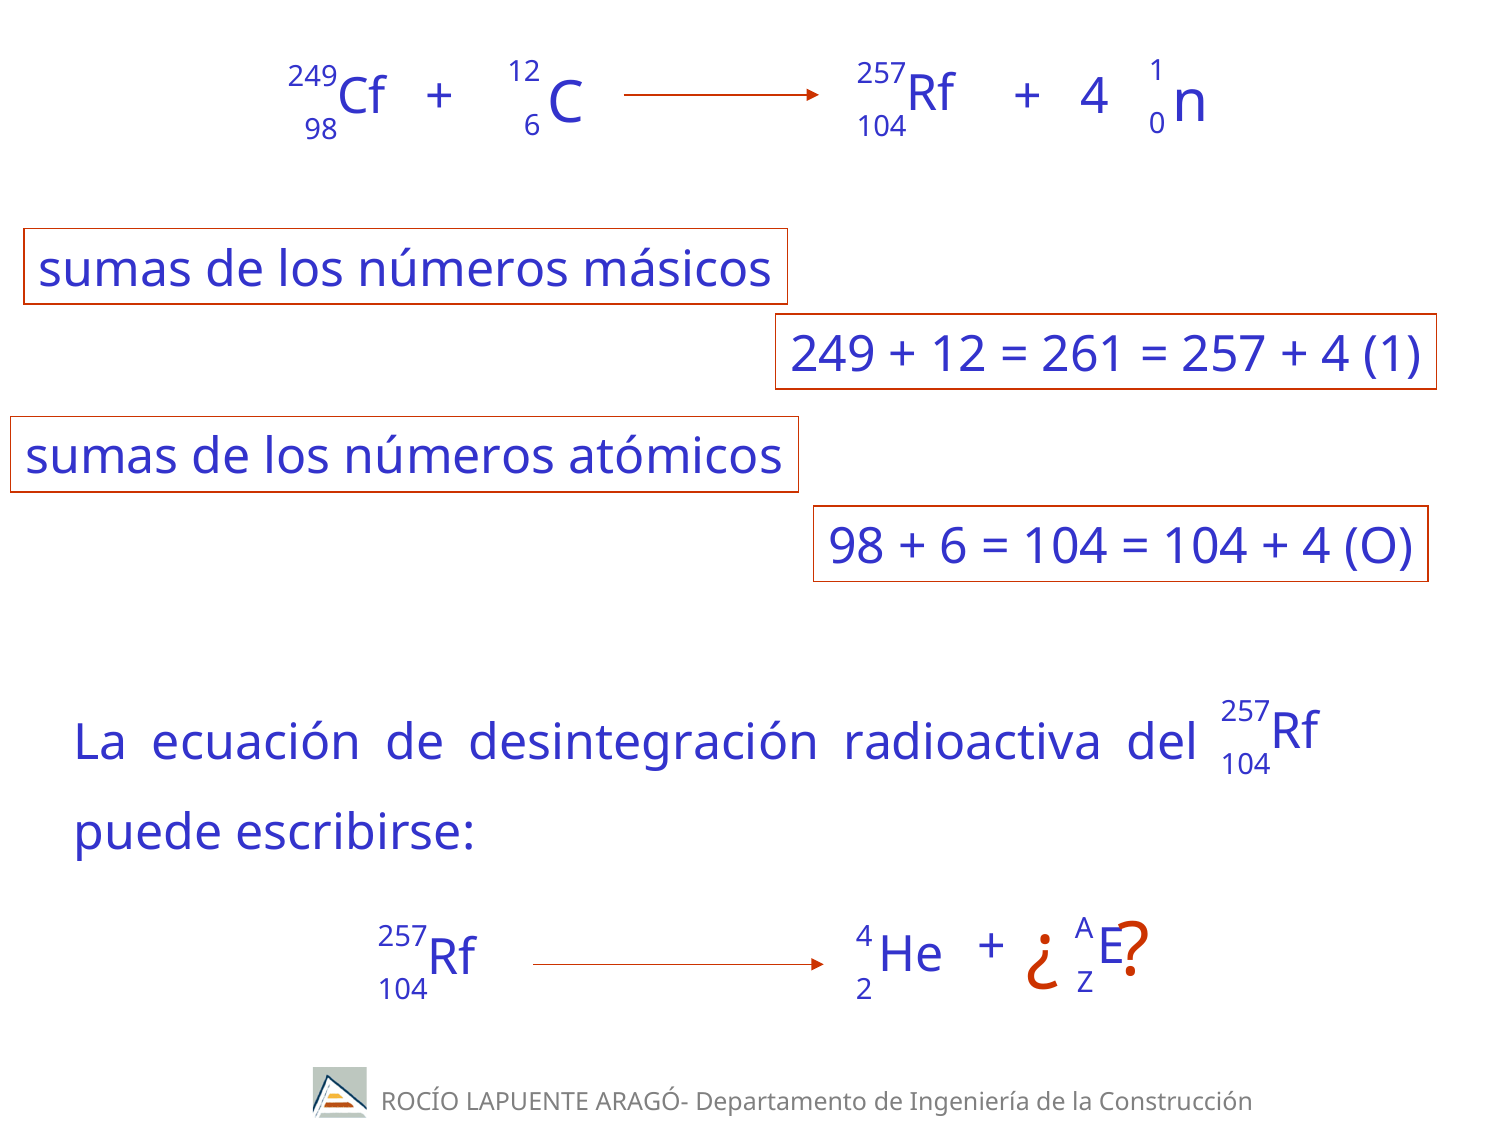

1
0
12
6
257
104
249
98
Rf
n
Cf
+
+ 4
C
sumas de los números másicos
249 + 12 = 261 = 257 + 4 (1)
sumas de los números atómicos
98 + 6 = 104 = 104 + 4 (O)
La ecuación de desintegración radioactiva del puede escribirse:
257
104
Rf
¿ ?
A
Z
+
E
4
2
257
104
He
Rf